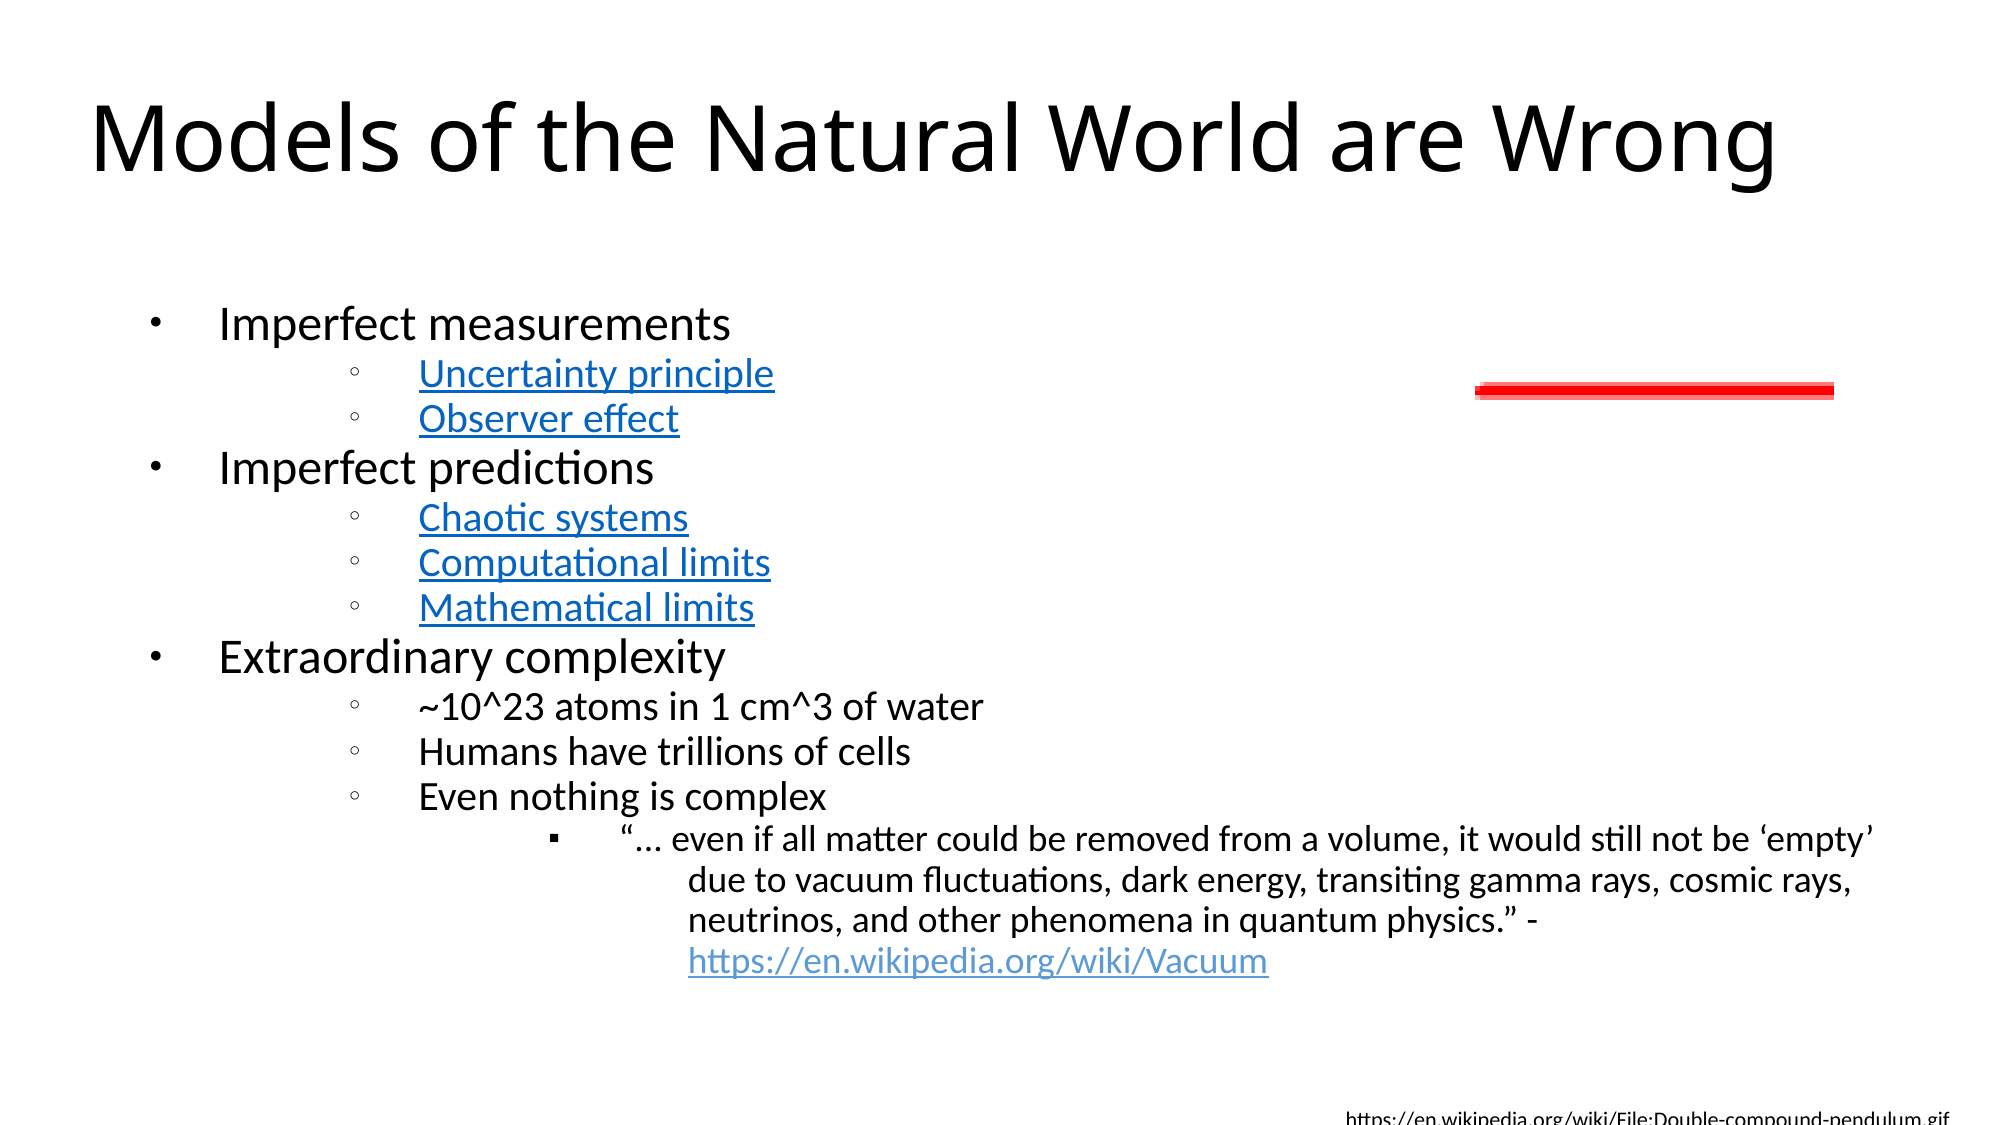

# Models of the Natural World are Wrong
Imperfect measurements
Uncertainty principle
Observer effect
Imperfect predictions
Chaotic systems
Computational limits
Mathematical limits
Extraordinary complexity
~10^23 atoms in 1 cm^3 of water
Humans have trillions of cells
Even nothing is complex
“... even if all matter could be removed from a volume, it would still not be ‘empty’ due to vacuum fluctuations, dark energy, transiting gamma rays, cosmic rays, neutrinos, and other phenomena in quantum physics.” - https://en.wikipedia.org/wiki/Vacuum
https://en.wikipedia.org/wiki/File:Double-compound-pendulum.gif